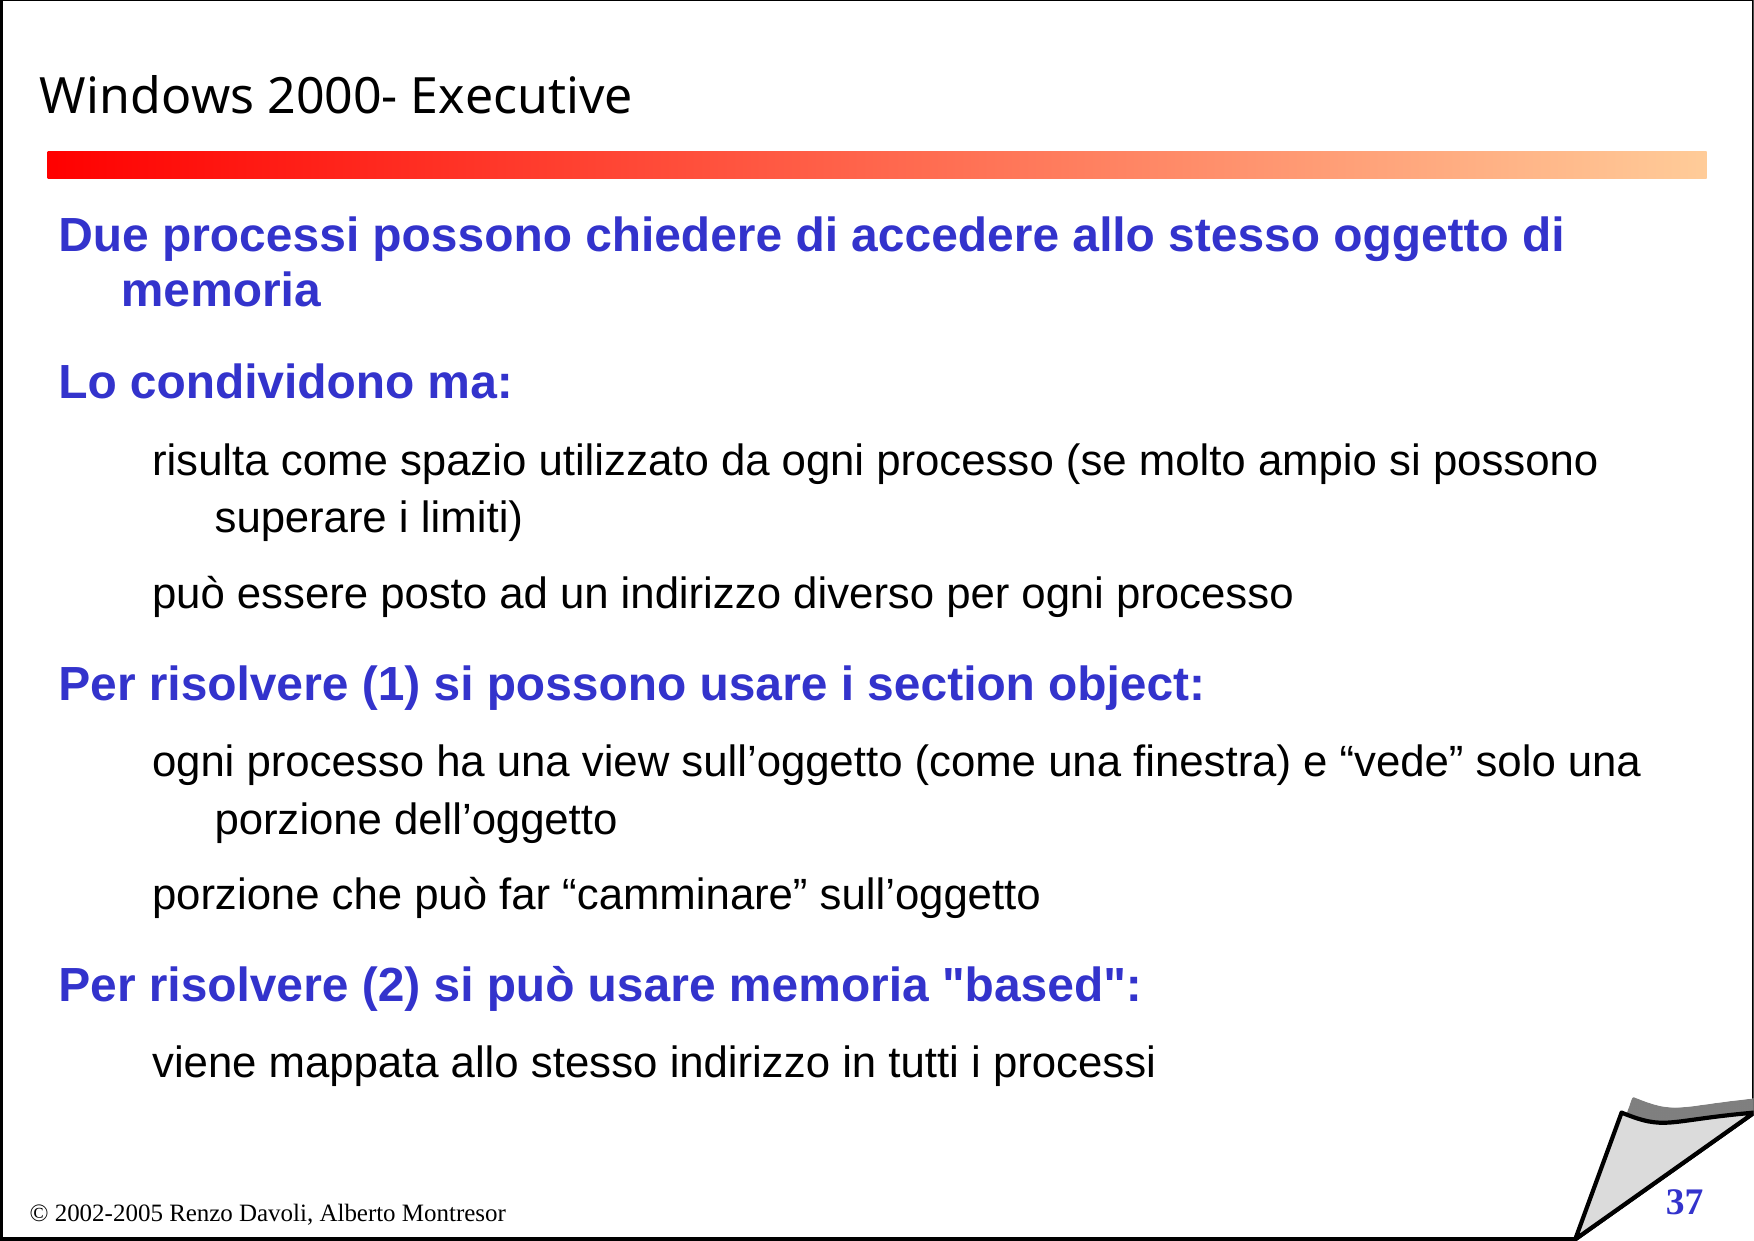

# Windows 2000- Executive
Due processi possono chiedere di accedere allo stesso oggetto di memoria
Lo condividono ma:
risulta come spazio utilizzato da ogni processo (se molto ampio si possono superare i limiti)
può essere posto ad un indirizzo diverso per ogni processo
Per risolvere (1) si possono usare i section object:
ogni processo ha una view sull’oggetto (come una finestra) e “vede” solo una porzione dell’oggetto
porzione che può far “camminare” sull’oggetto
Per risolvere (2) si può usare memoria "based":
viene mappata allo stesso indirizzo in tutti i processi